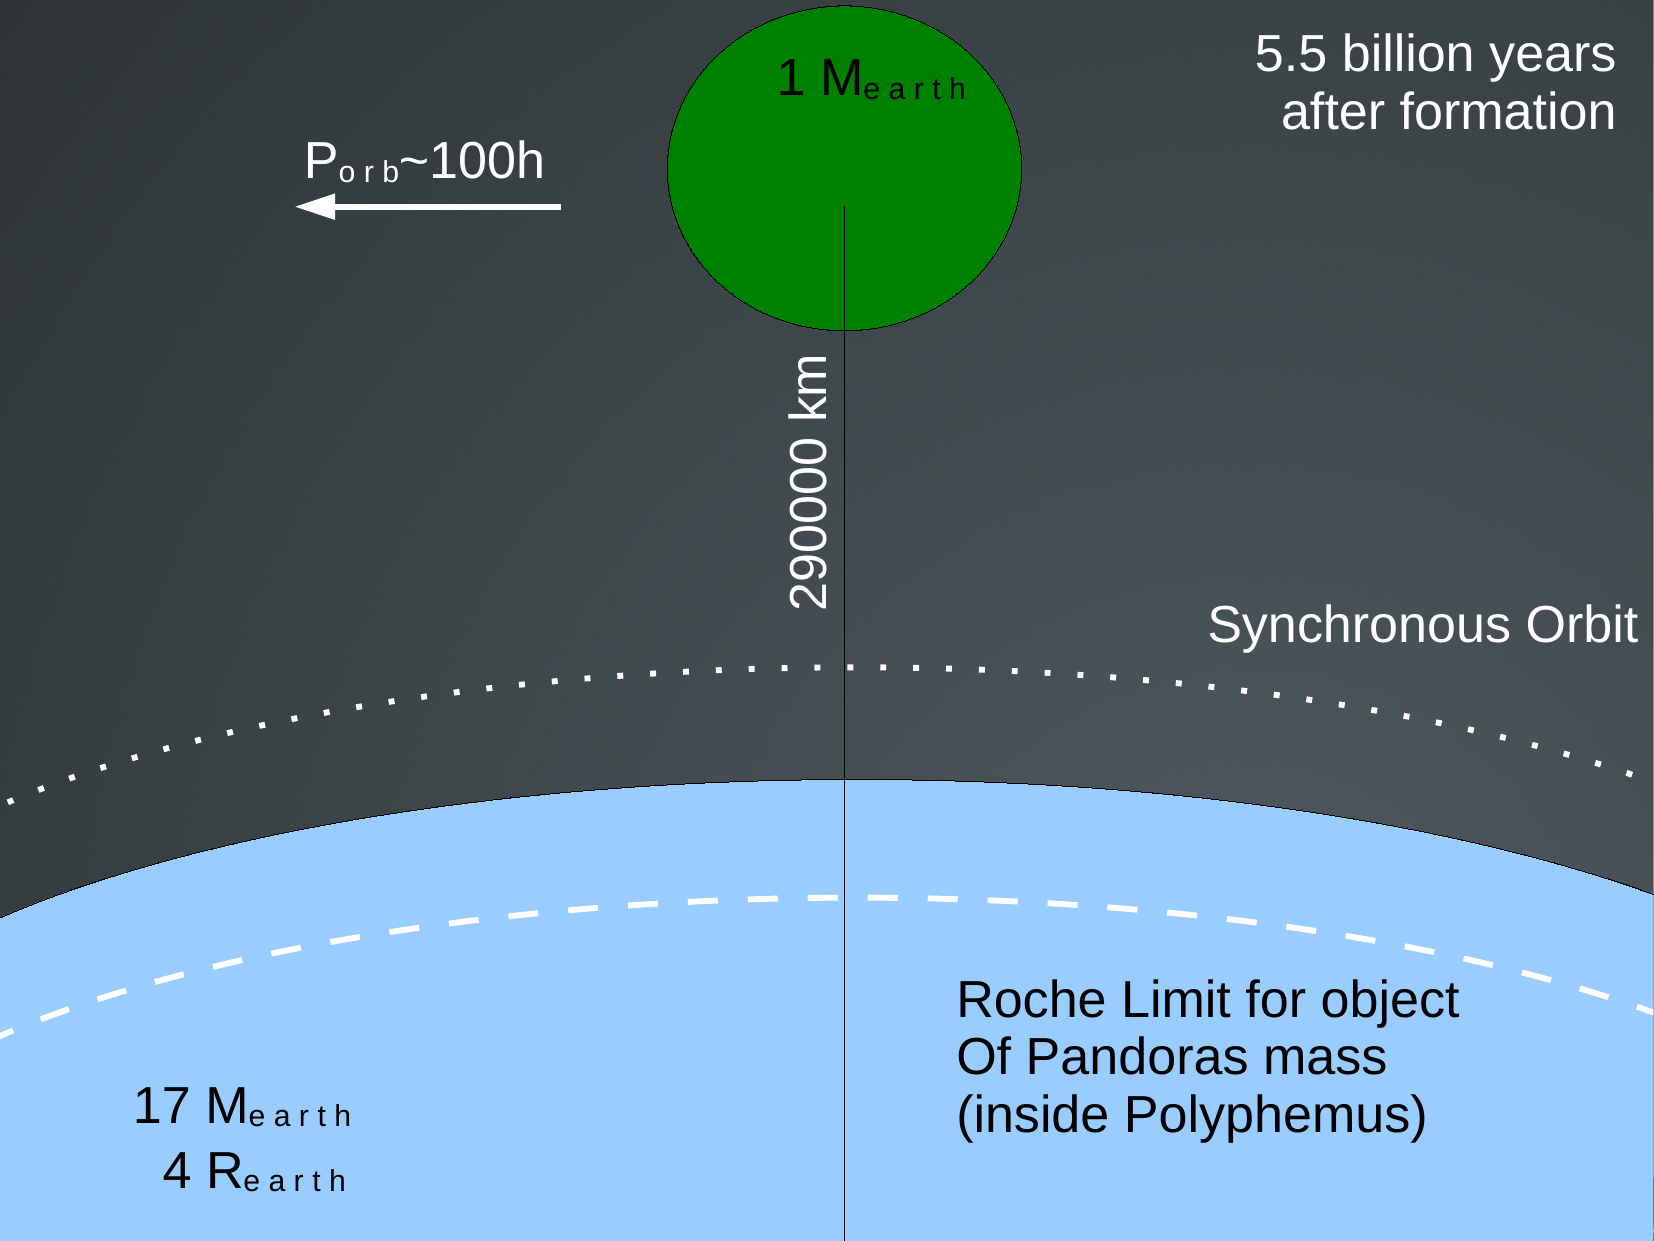

5.5 billion years
after formation
1 Me a r t h
Po r b~100h
290000 km
Synchronous Orbit
Roche Limit for object
Of Pandoras mass
(inside Polyphemus)
17 Me a r t h
4 Re a r t h